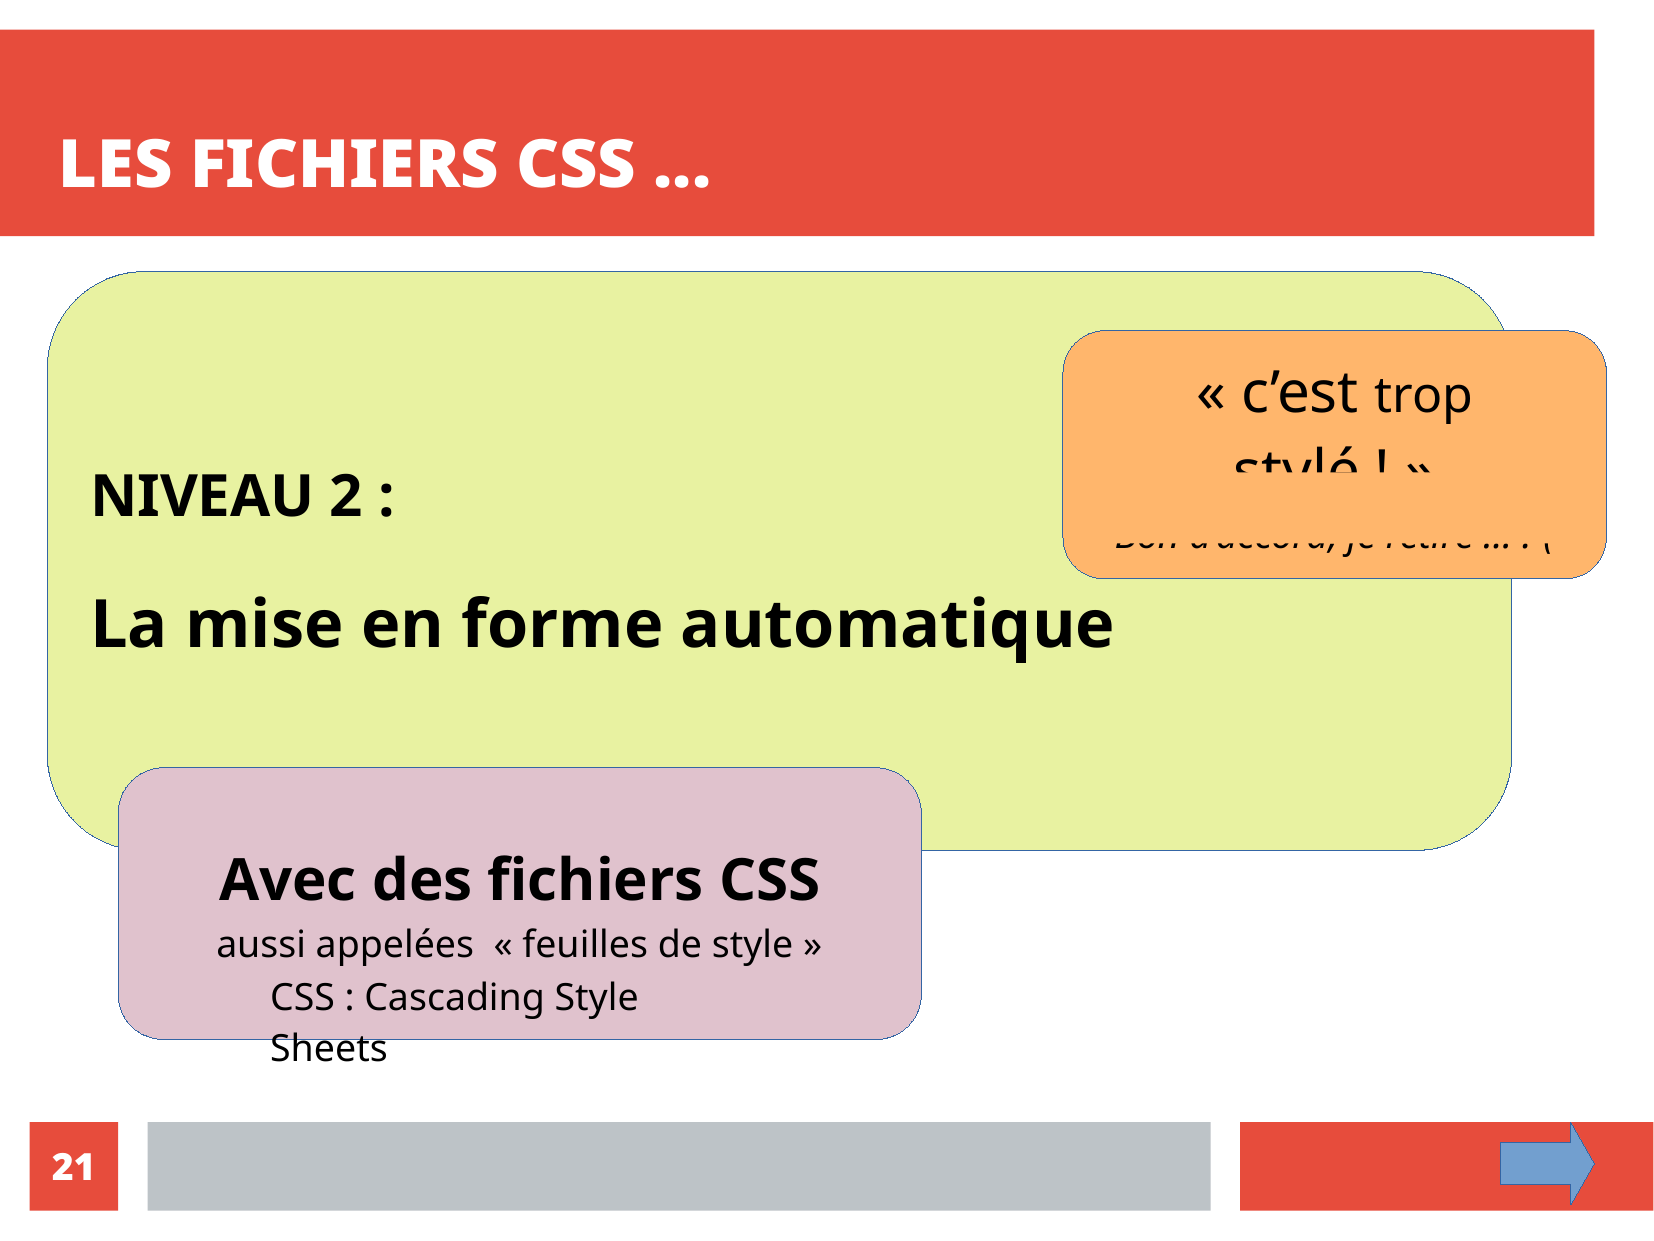

# LES FICHIERS CSS ...
NIVEAU 2 :
La mise en forme automatique
« c’est trop stylé ! »
Bon d’accord, je retire … :-(
Avec des fichiers CSS
aussi appelées  « feuilles de style »
CSS : Cascading Style Sheets
21